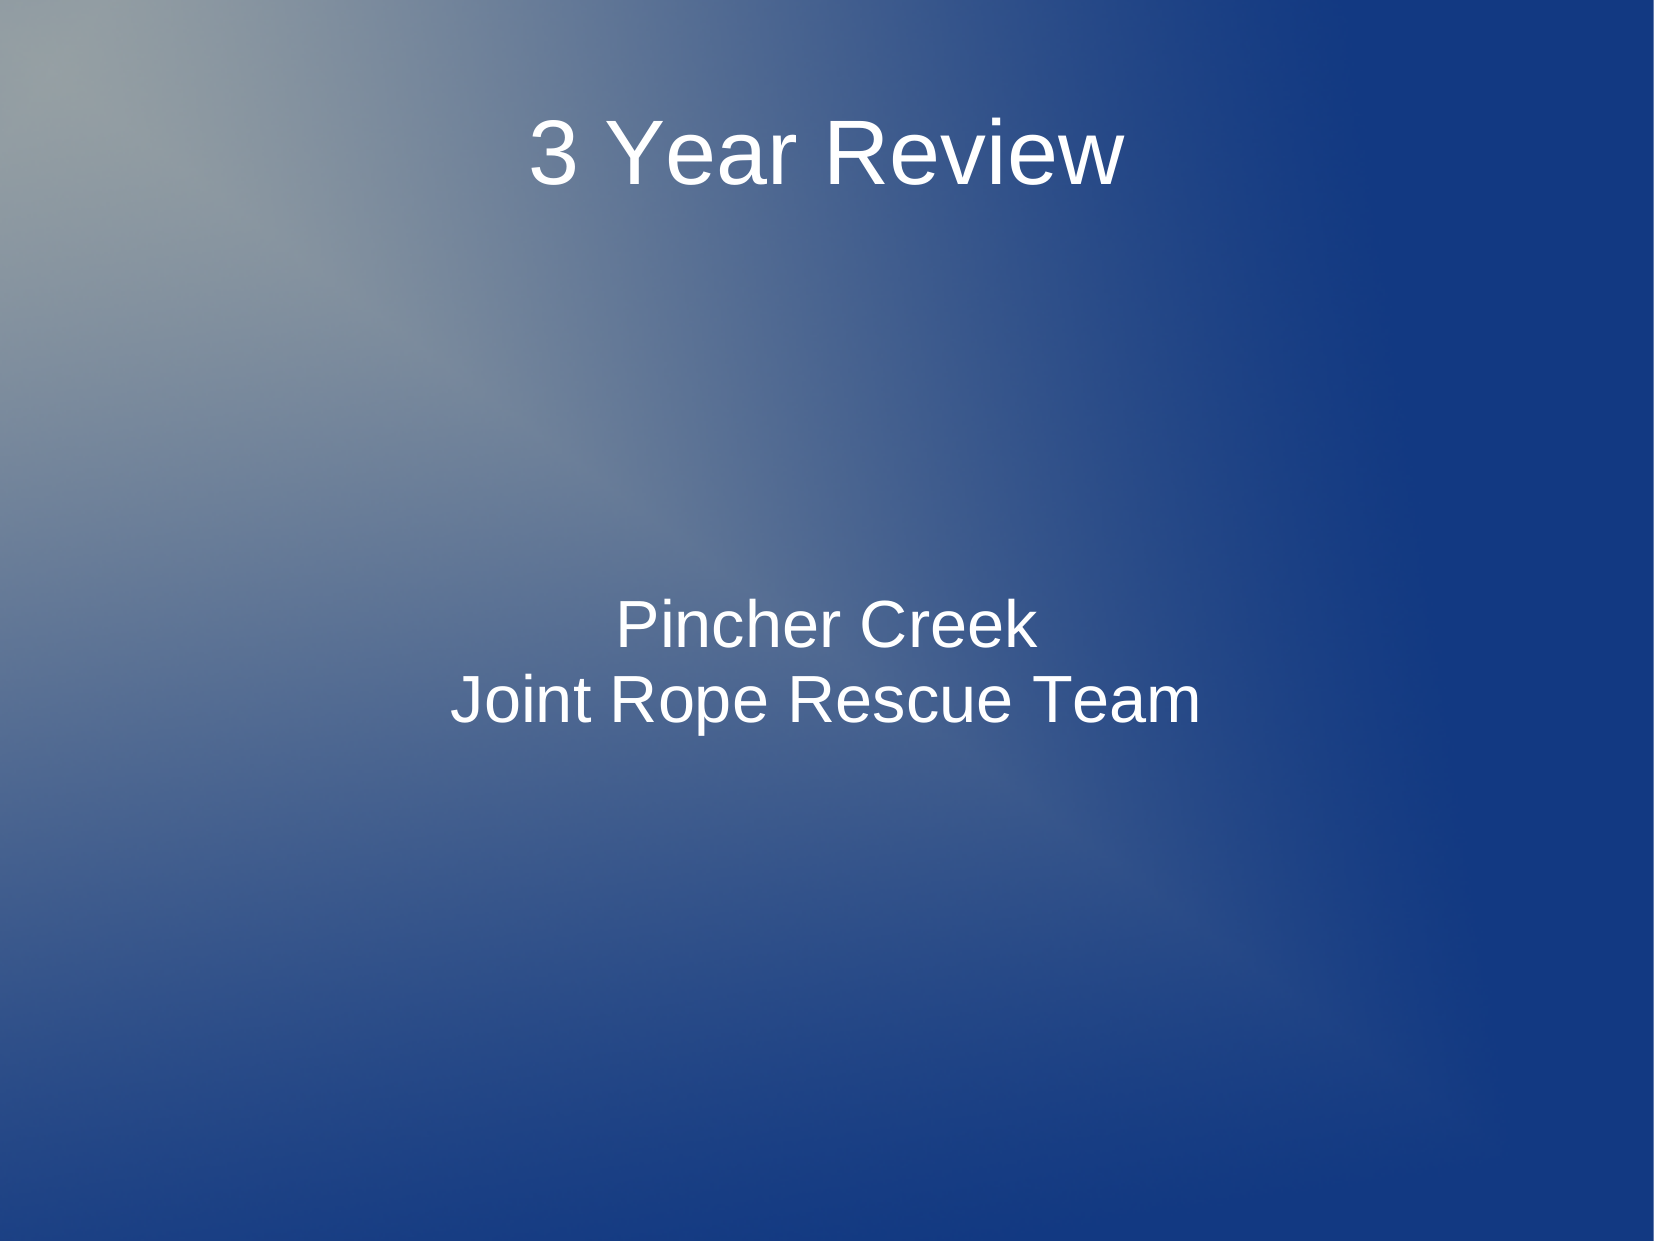

# 3 Year Review
Pincher Creek
Joint Rope Rescue Team